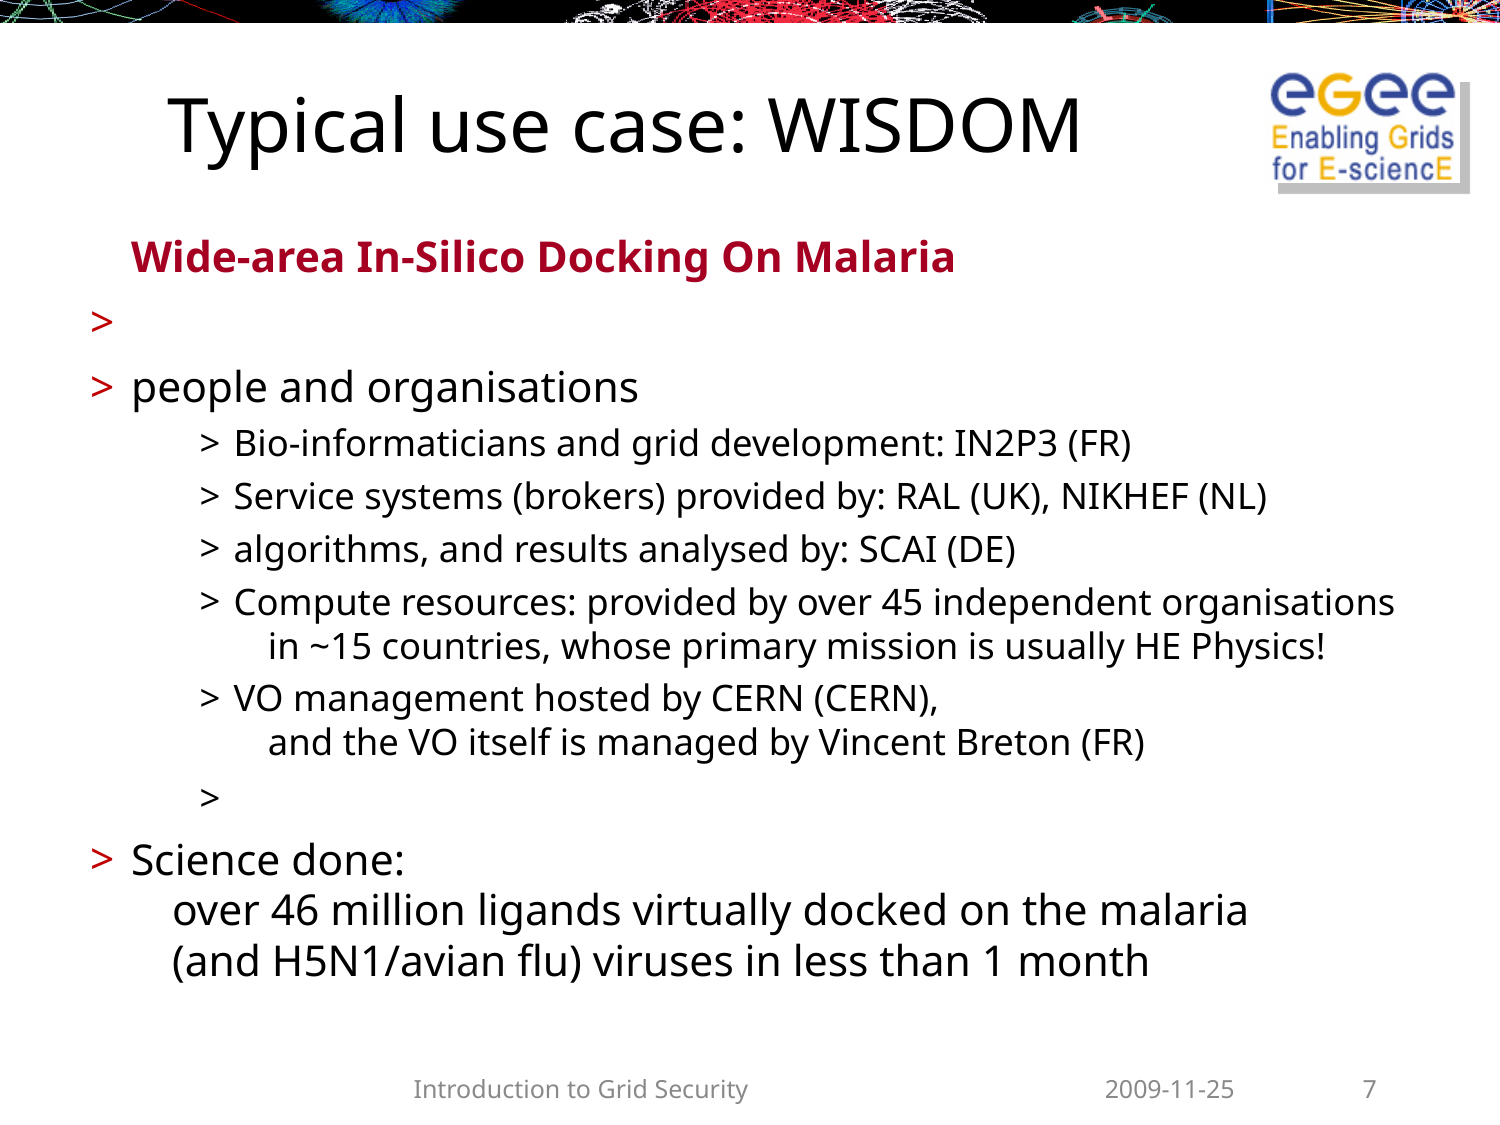

# Typical use case: WISDOM
Wide-area In-Silico Docking On Malaria
people and organisations
Bio-informaticians and grid development: IN2P3 (FR)
Service systems (brokers) provided by: RAL (UK), NIKHEF (NL)
algorithms, and results analysed by: SCAI (DE)
Compute resources: provided by over 45 independent organisations in ~15 countries, whose primary mission is usually HE Physics!
VO management hosted by CERN (CERN),
and the VO itself is managed by Vincent Breton (FR)
Science done:
over 46 million ligands virtually docked on the malaria
(and H5N1/avian flu) viruses in less than 1 month
Introduction to Grid Security
2009-11-25
6